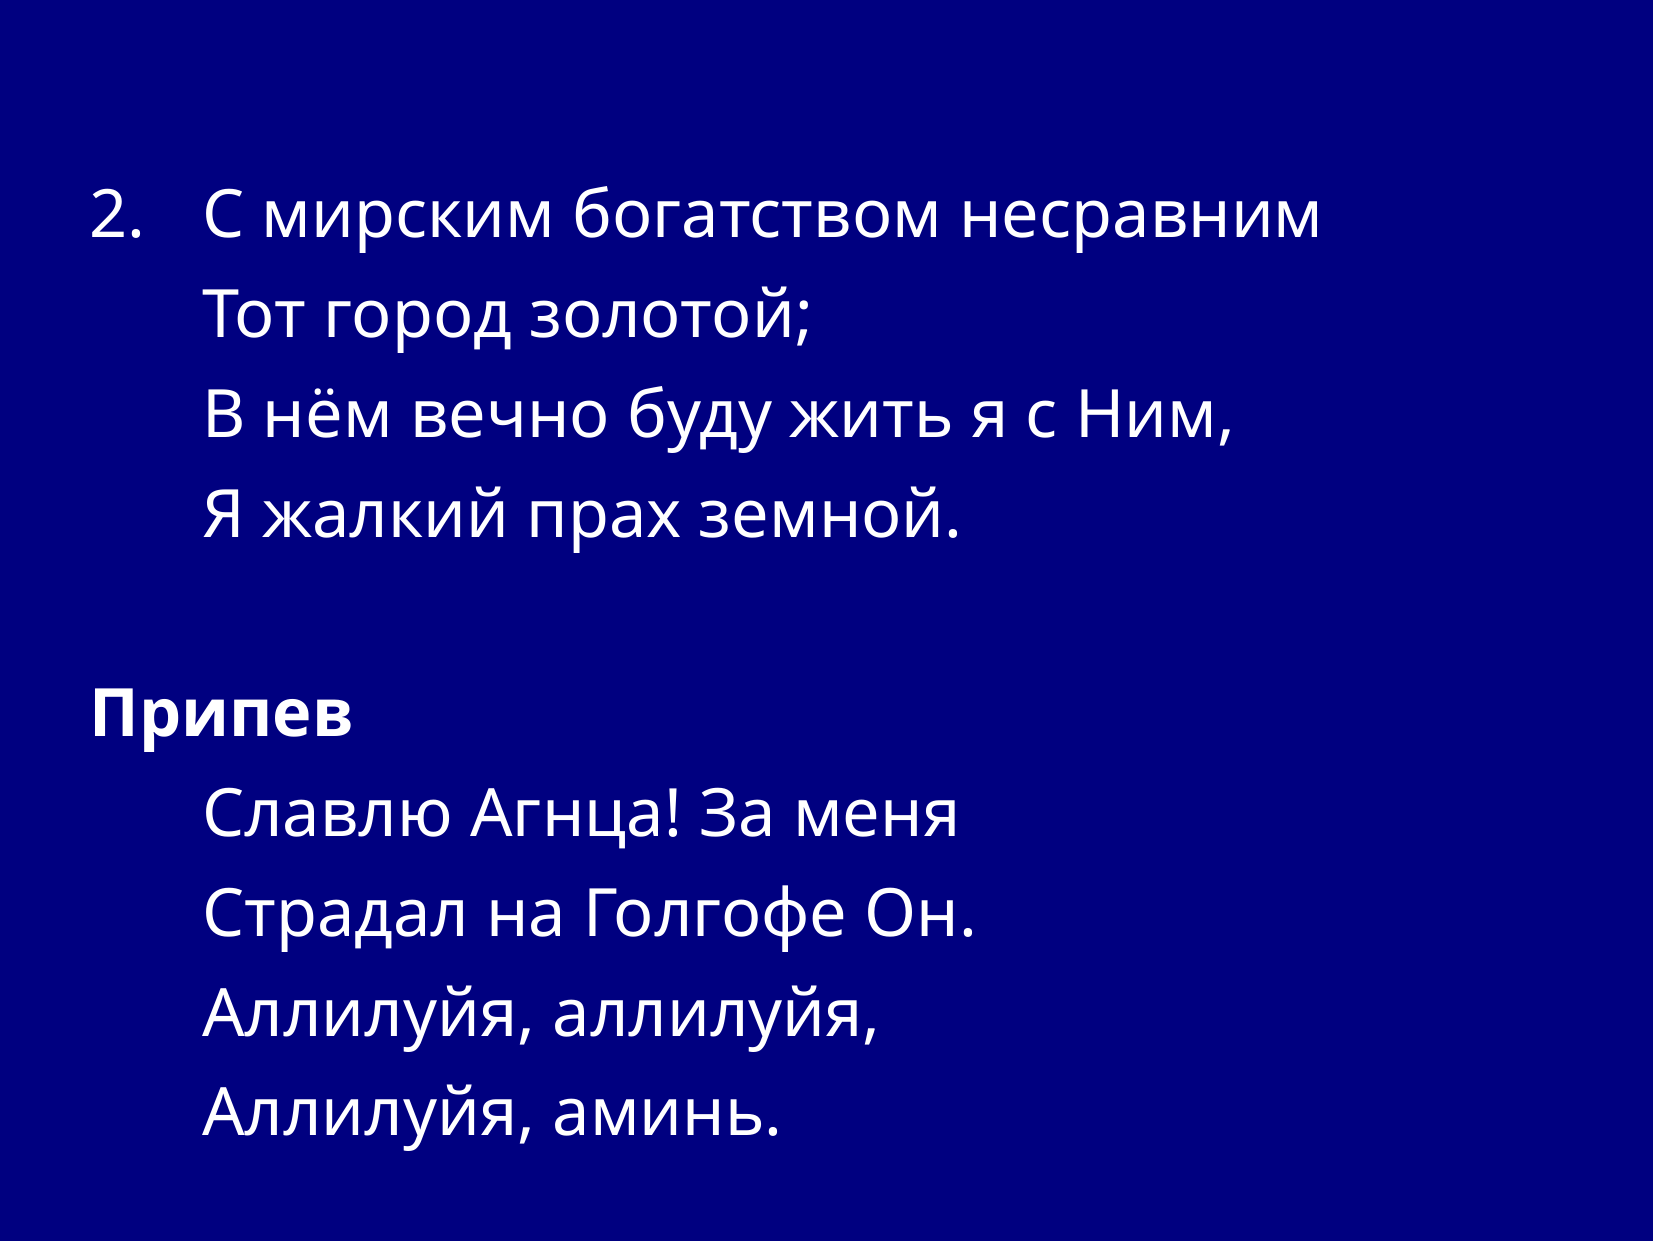

2.	С мирским богатством несравним
	Тот город золотой;
	В нём вечно буду жить я с Ним,
	Я жалкий прах земной.
Припев
	Славлю Агнца! За меня
	Страдал на Голгофе Он.
	Аллилуйя, аллилуйя,
	Аллилуйя, аминь.